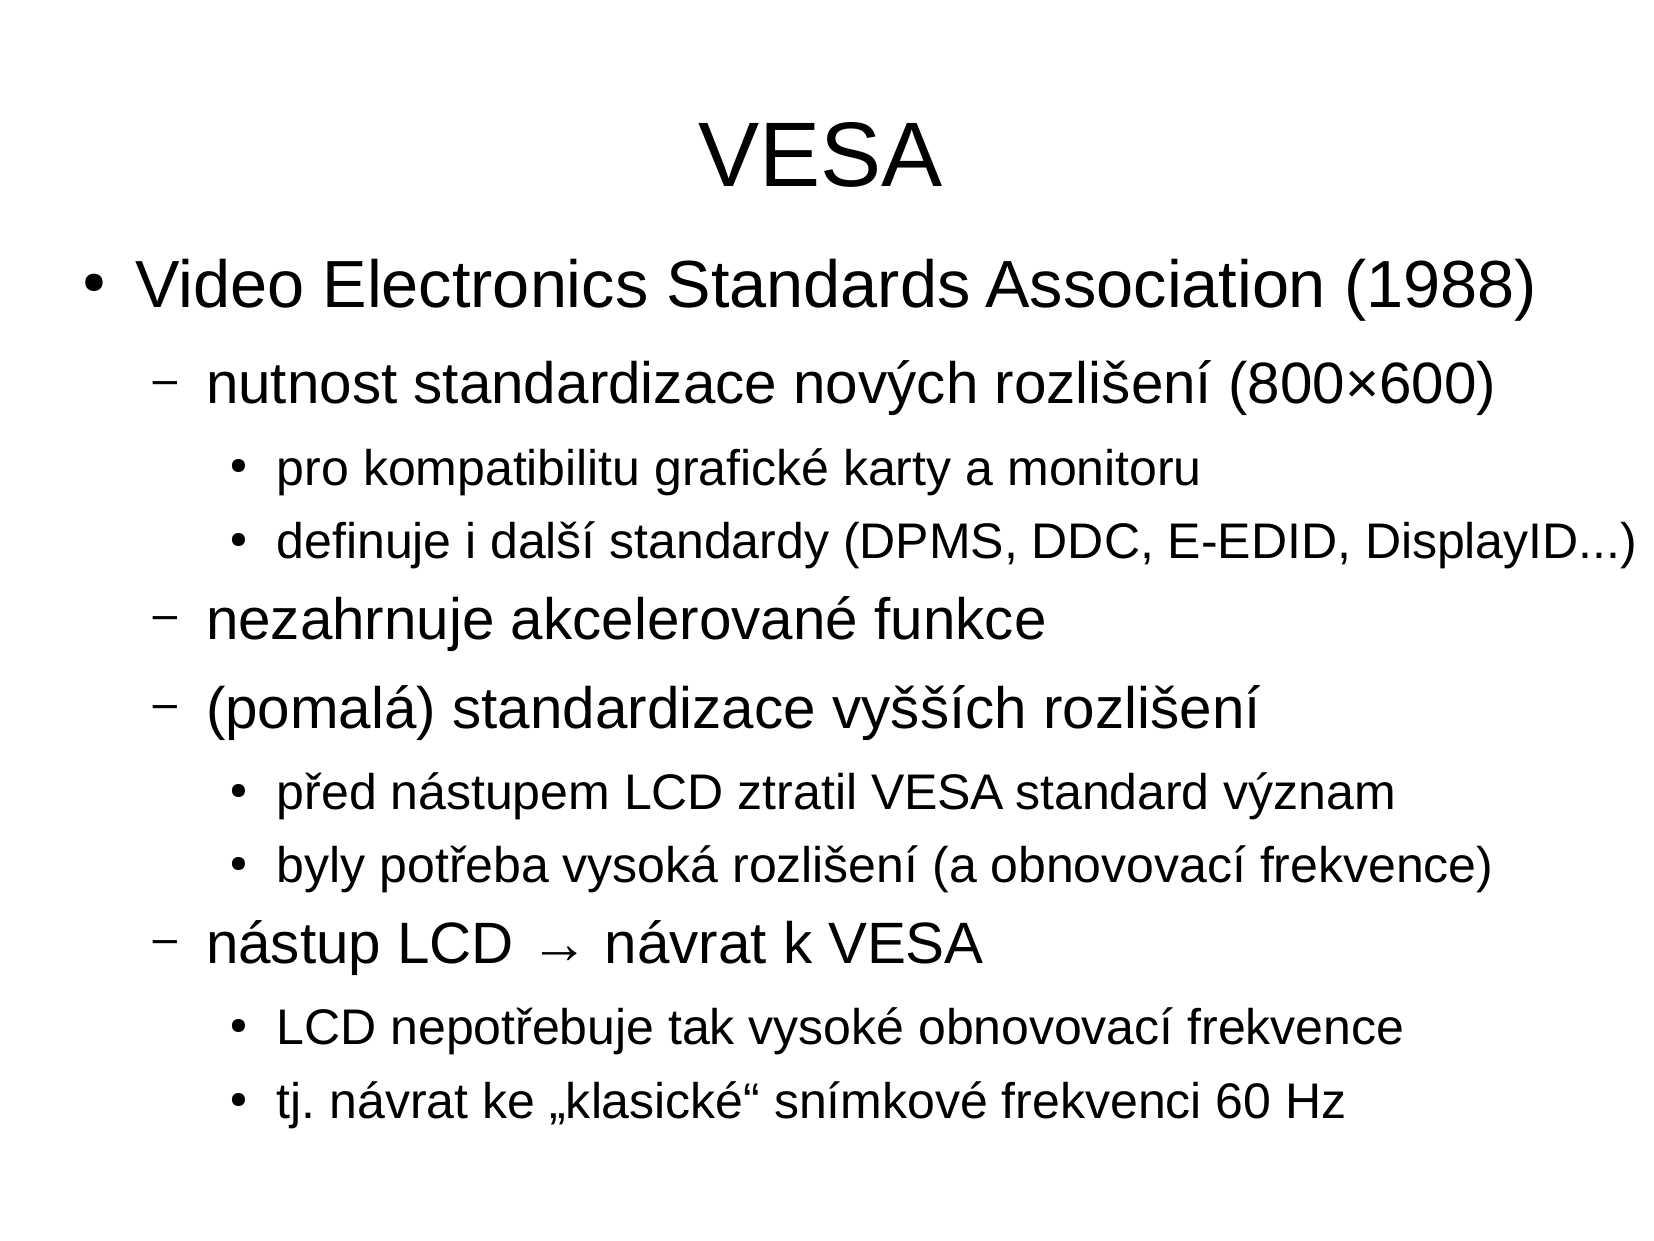

# VESA
Video Electronics Standards Association (1988)
nutnost standardizace nových rozlišení (800×600)
pro kompatibilitu grafické karty a monitoru
definuje i další standardy (DPMS, DDC, E-EDID, DisplayID...)
nezahrnuje akcelerované funkce
(pomalá) standardizace vyšších rozlišení
před nástupem LCD ztratil VESA standard význam
byly potřeba vysoká rozlišení (a obnovovací frekvence)
nástup LCD → návrat k VESA
LCD nepotřebuje tak vysoké obnovovací frekvence
tj. návrat ke „klasické“ snímkové frekvenci 60 Hz